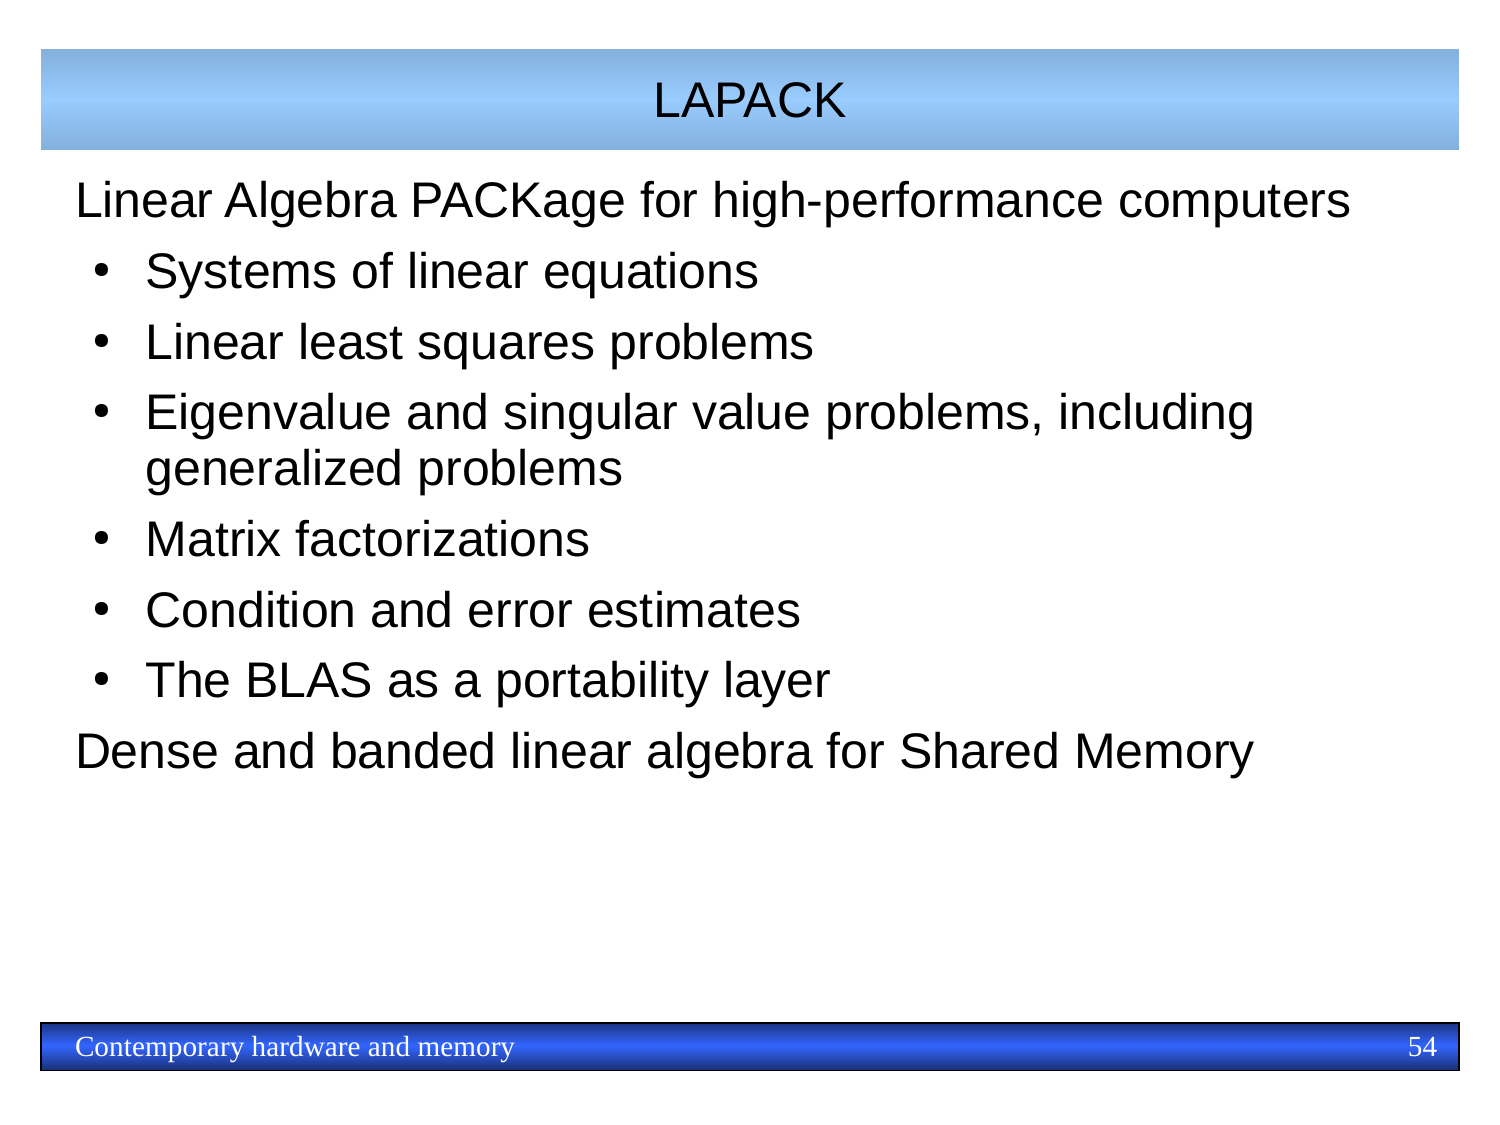

# LAPACK
Linear Algebra PACKage for high-performance computers
Systems of linear equations
Linear least squares problems
Eigenvalue and singular value problems, including generalized problems
Matrix factorizations
Condition and error estimates
The BLAS as a portability layer
Dense and banded linear algebra for Shared Memory
Contemporary hardware and memory
54